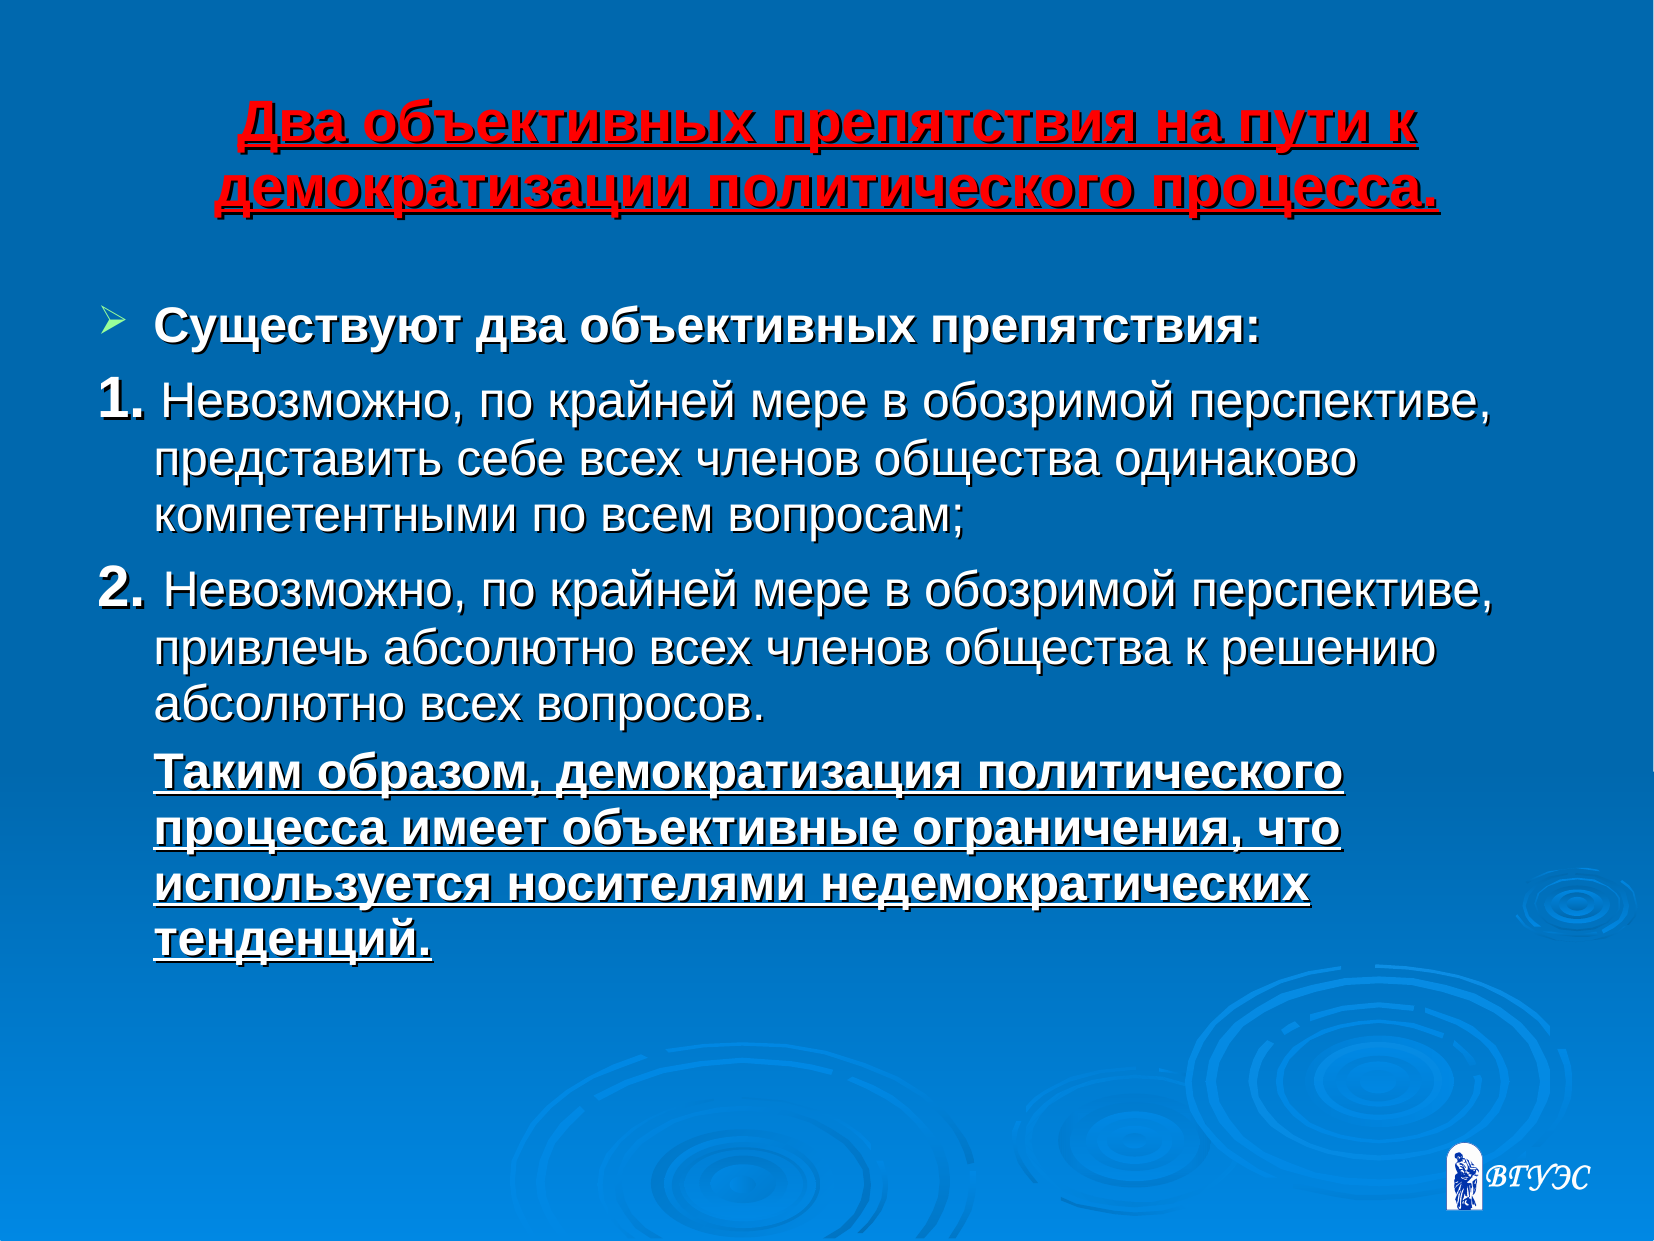

# Два объективных препятствия на пути к демократизации политического процесса.
Существуют два объективных препятствия:
1. Невозможно, по крайней мере в обозримой перспективе, представить себе всех членов общества одинаково компетентными по всем вопросам;
2. Невозможно, по крайней мере в обозримой перспективе, привлечь абсолютно всех членов общества к решению абсолютно всех вопросов.
	Таким образом, демократизация политического процесса имеет объективные ограничения, что используется носителями недемократических тенденций.